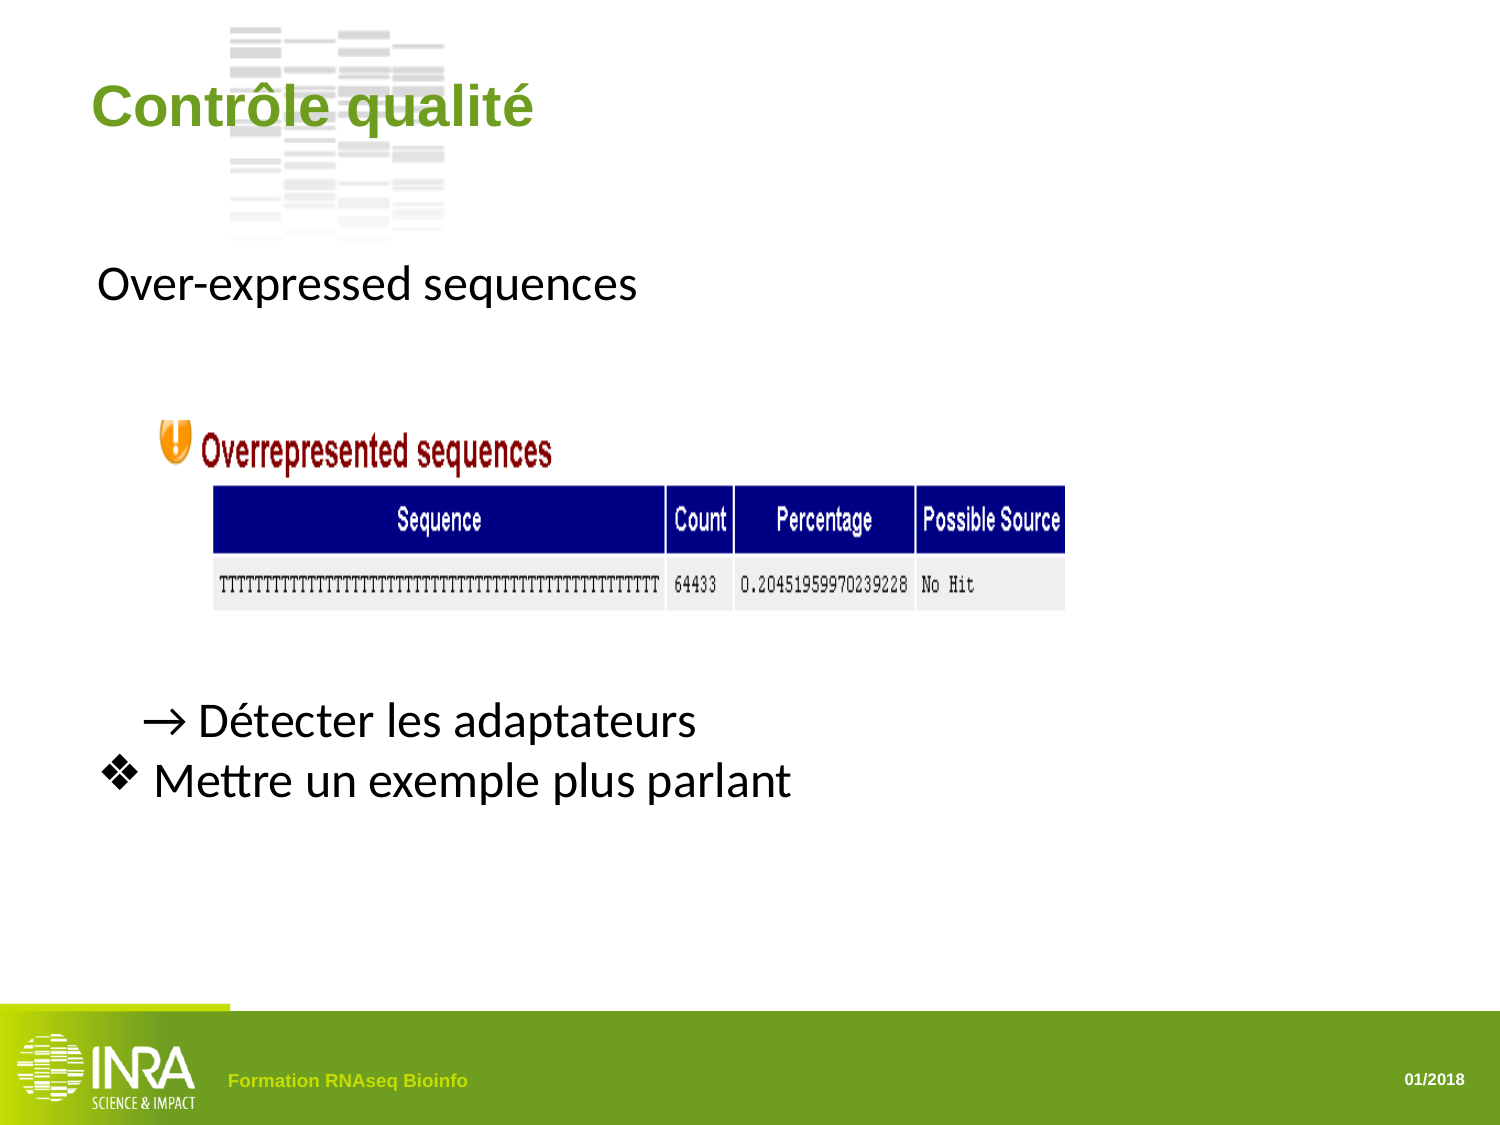

Contrôle qualité
Over-expressed sequences
→ Détecter les adaptateurs
 Mettre un exemple plus parlant